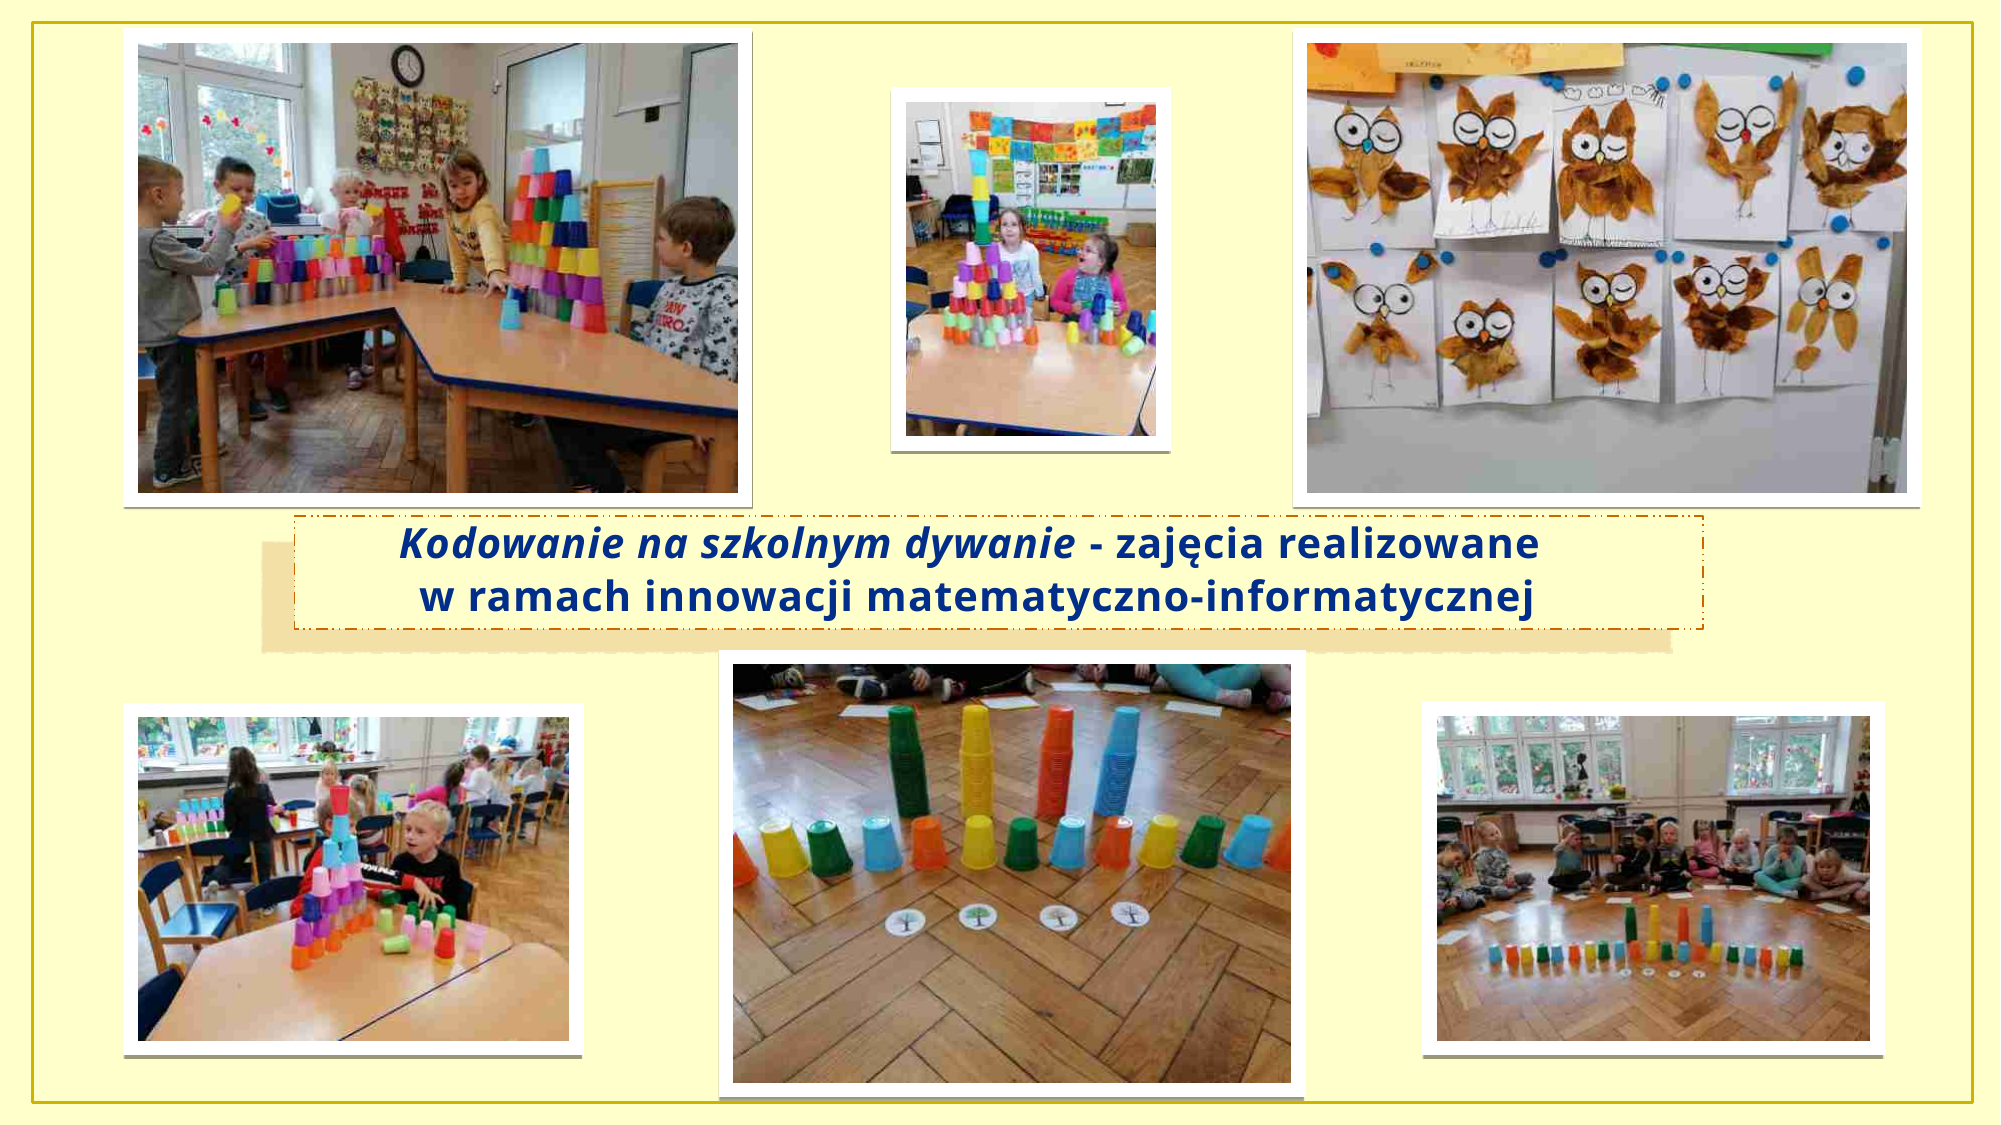

Kodowanie na szkolnym dywanie - zajęcia realizowane
w ramach innowacji matematyczno-informatycznej